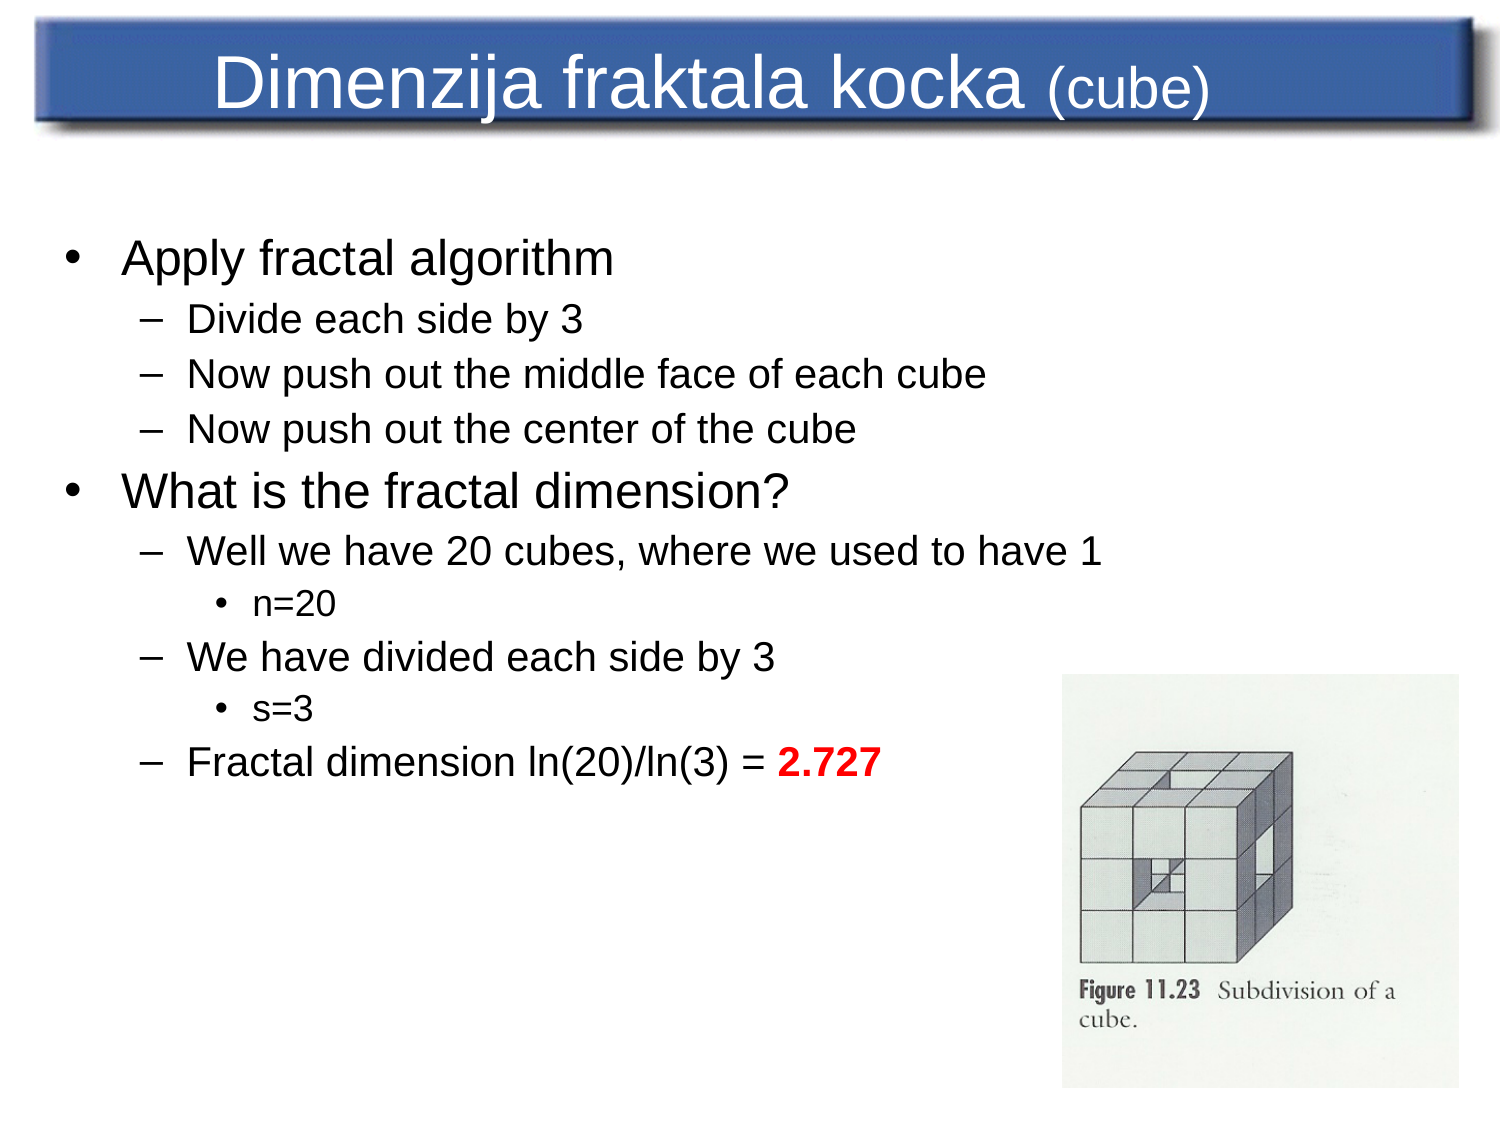

# Dimenzija fraktala kocka (cube)
Apply fractal algorithm
Divide each side by 3
Now push out the middle face of each cube
Now push out the center of the cube
What is the fractal dimension?
Well we have 20 cubes, where we used to have 1
n=20
We have divided each side by 3
s=3
Fractal dimension ln(20)/ln(3) = 2.727